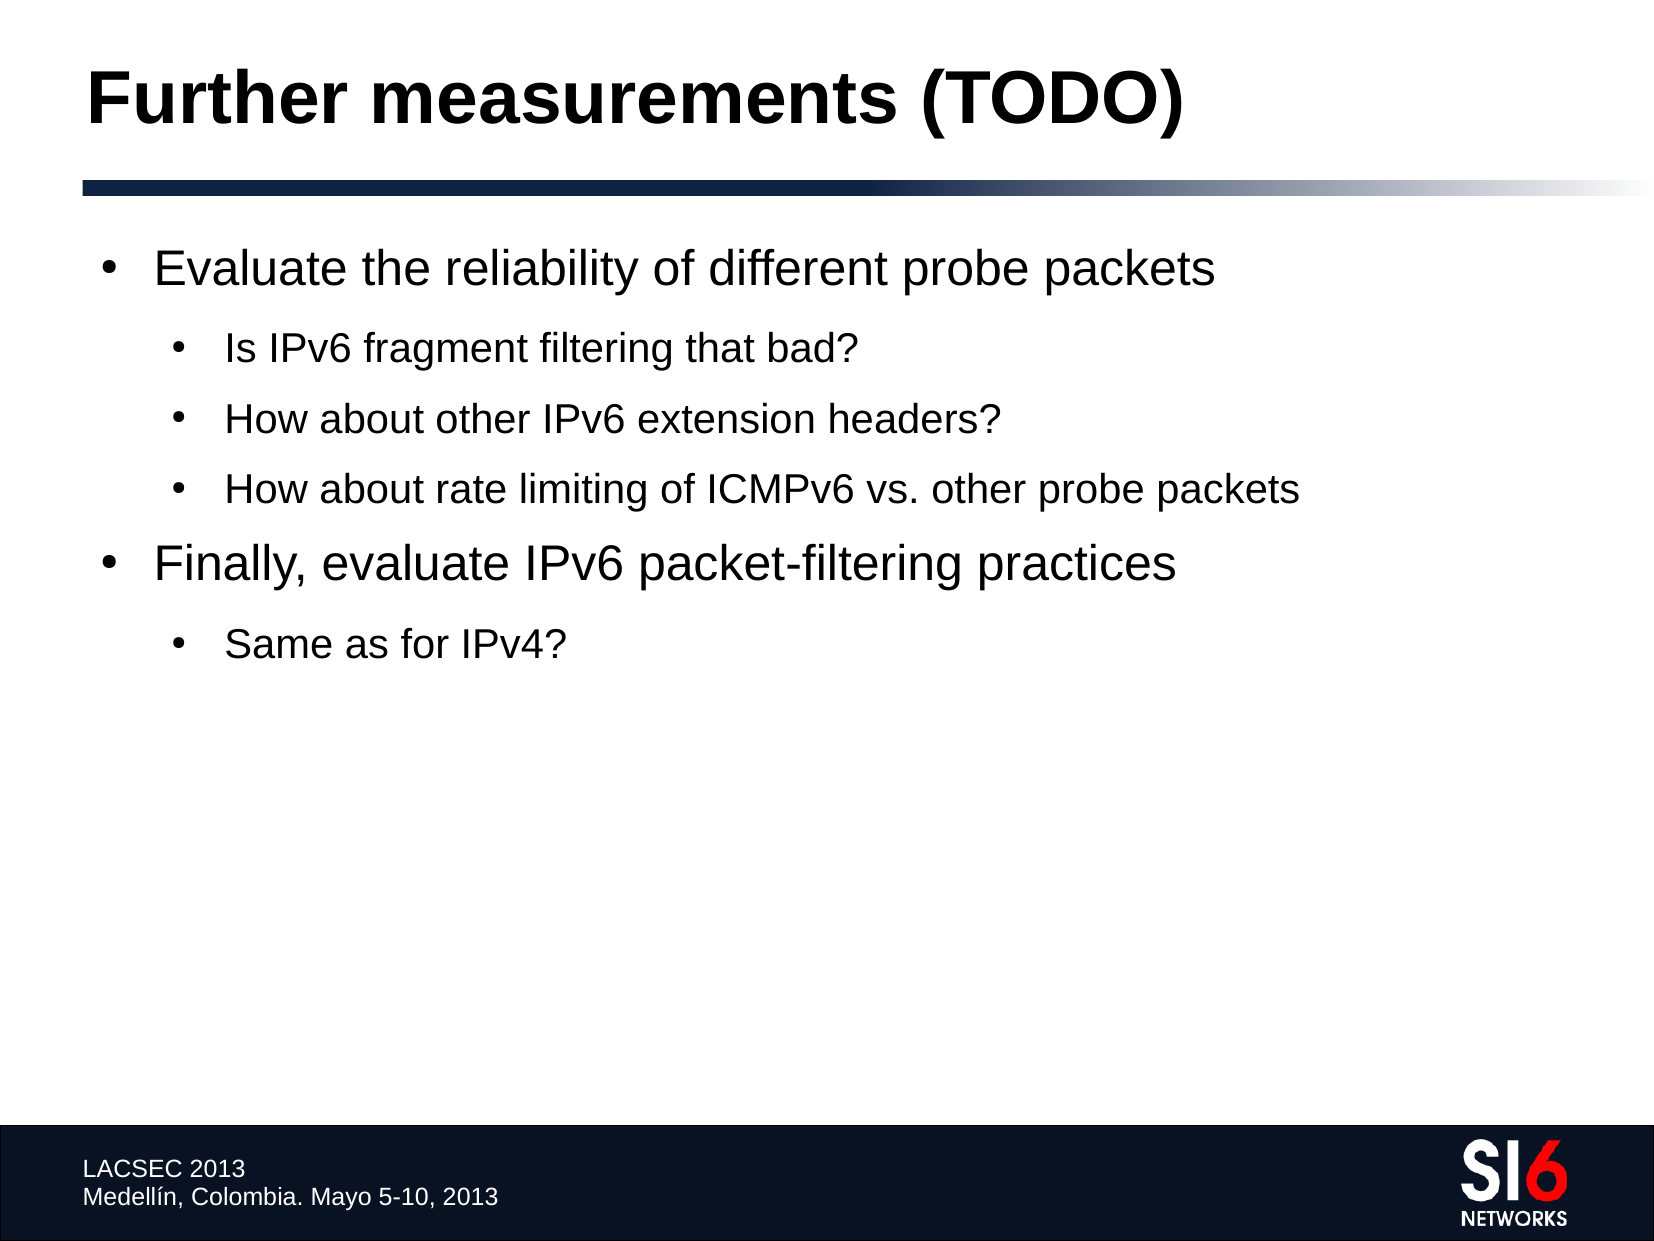

# Further measurements (TODO)
Evaluate the reliability of different probe packets
Is IPv6 fragment filtering that bad?
How about other IPv6 extension headers?
How about rate limiting of ICMPv6 vs. other probe packets
Finally, evaluate IPv6 packet-filtering practices
Same as for IPv4?